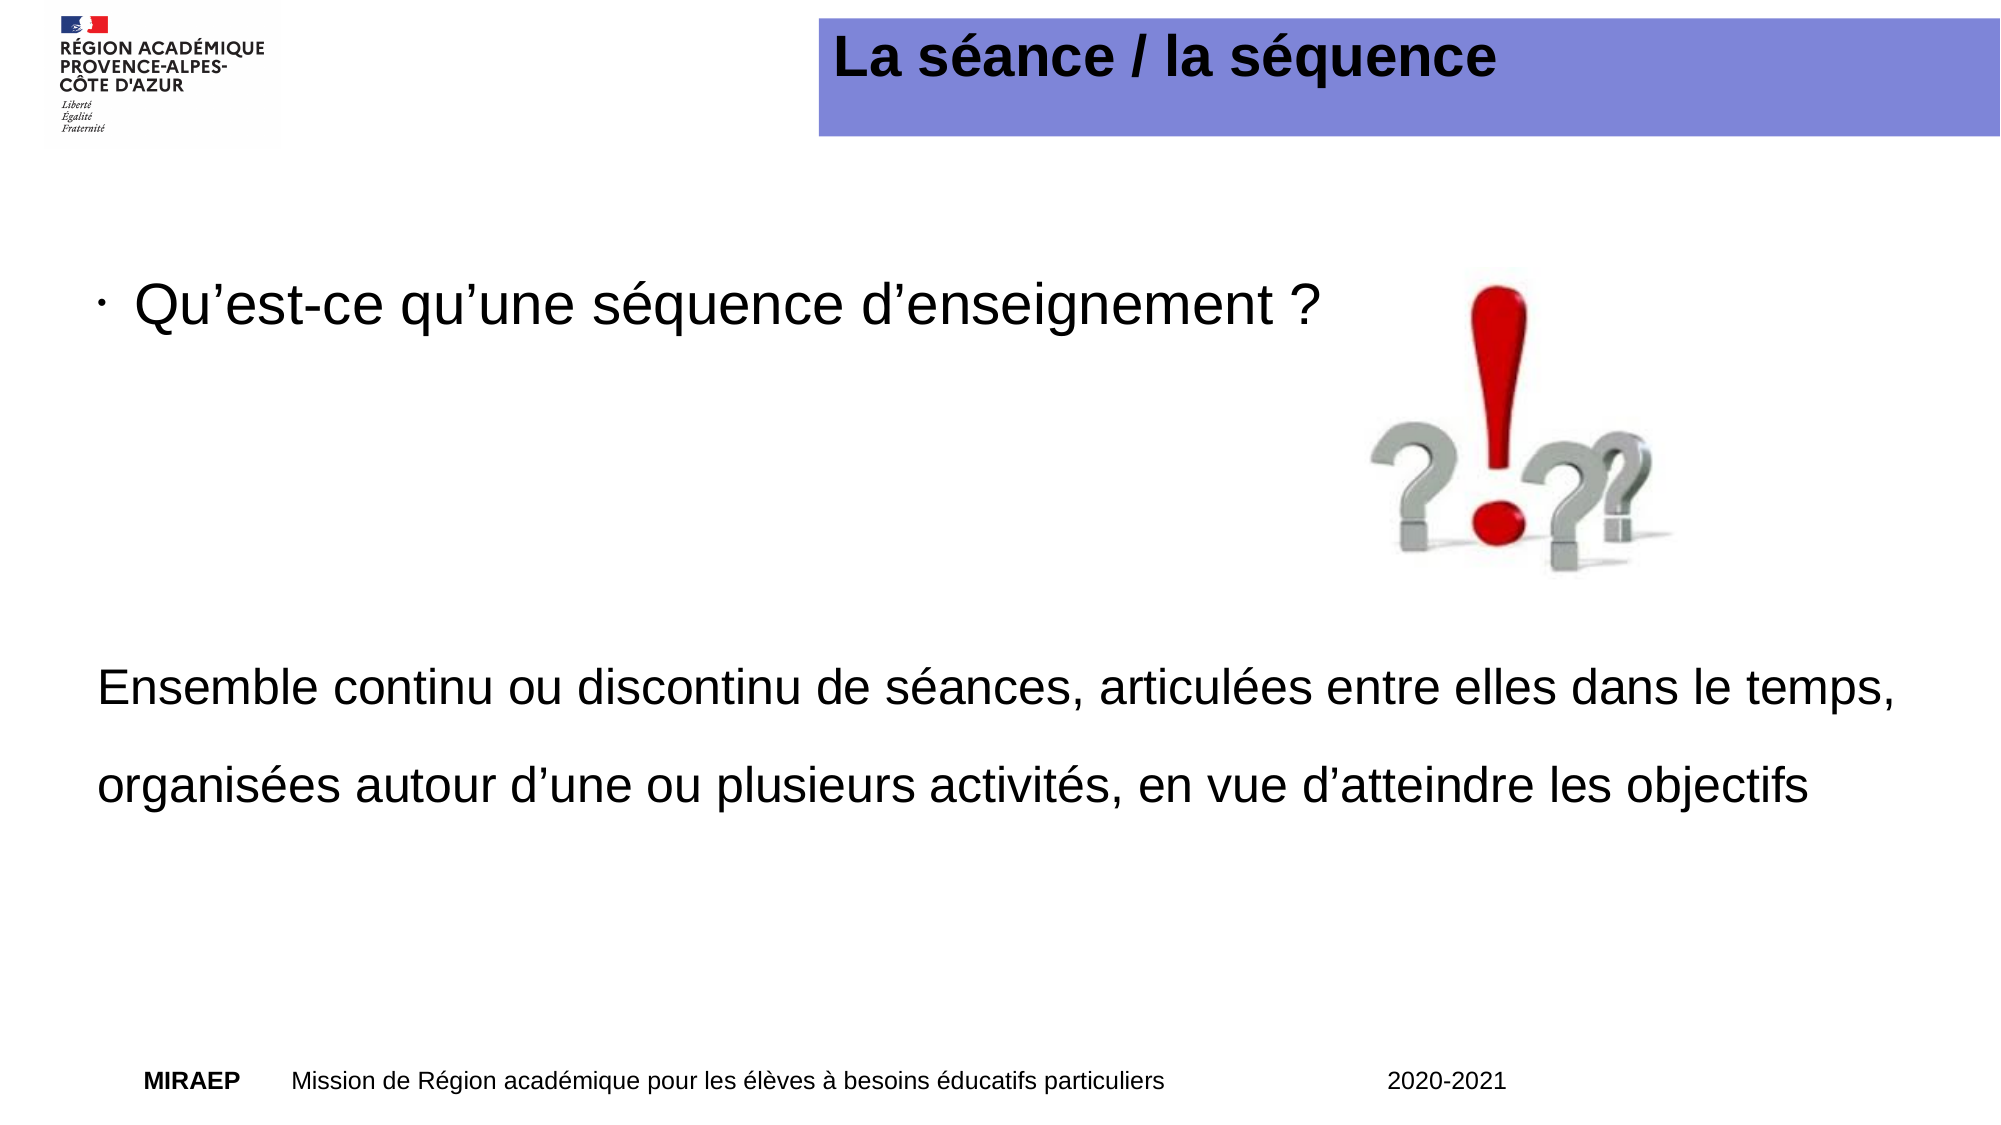

La séance / la séquence
# Qu’est-ce qu’une séquence d’enseignement ?
Ensemble continu ou discontinu de séances, articulées entre elles dans le temps,
organisées autour d’une ou plusieurs activités, en vue d’atteindre les objectifs